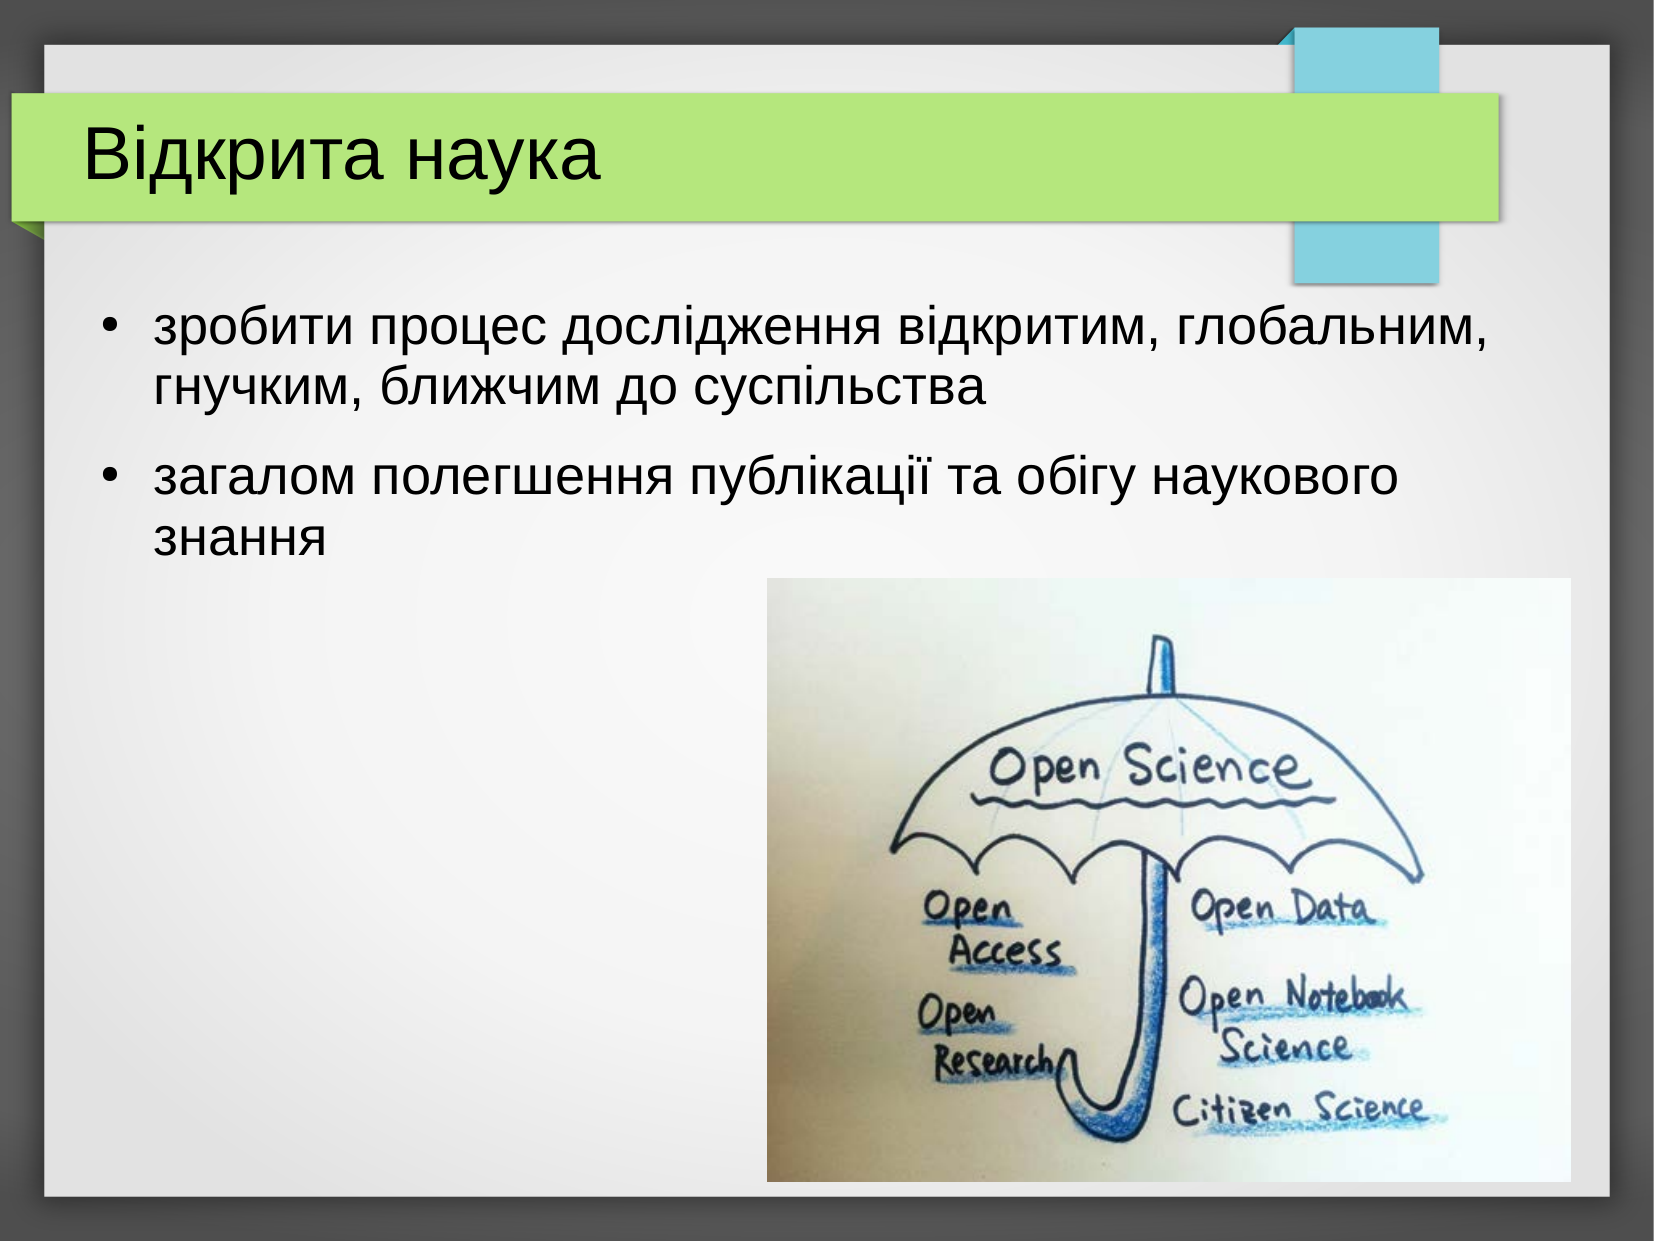

# Відкрита наука
зробити процес дослідження відкритим, глобальним, гнучким, ближчим до суспільства
загалом полегшення публікації та обігу наукового знання